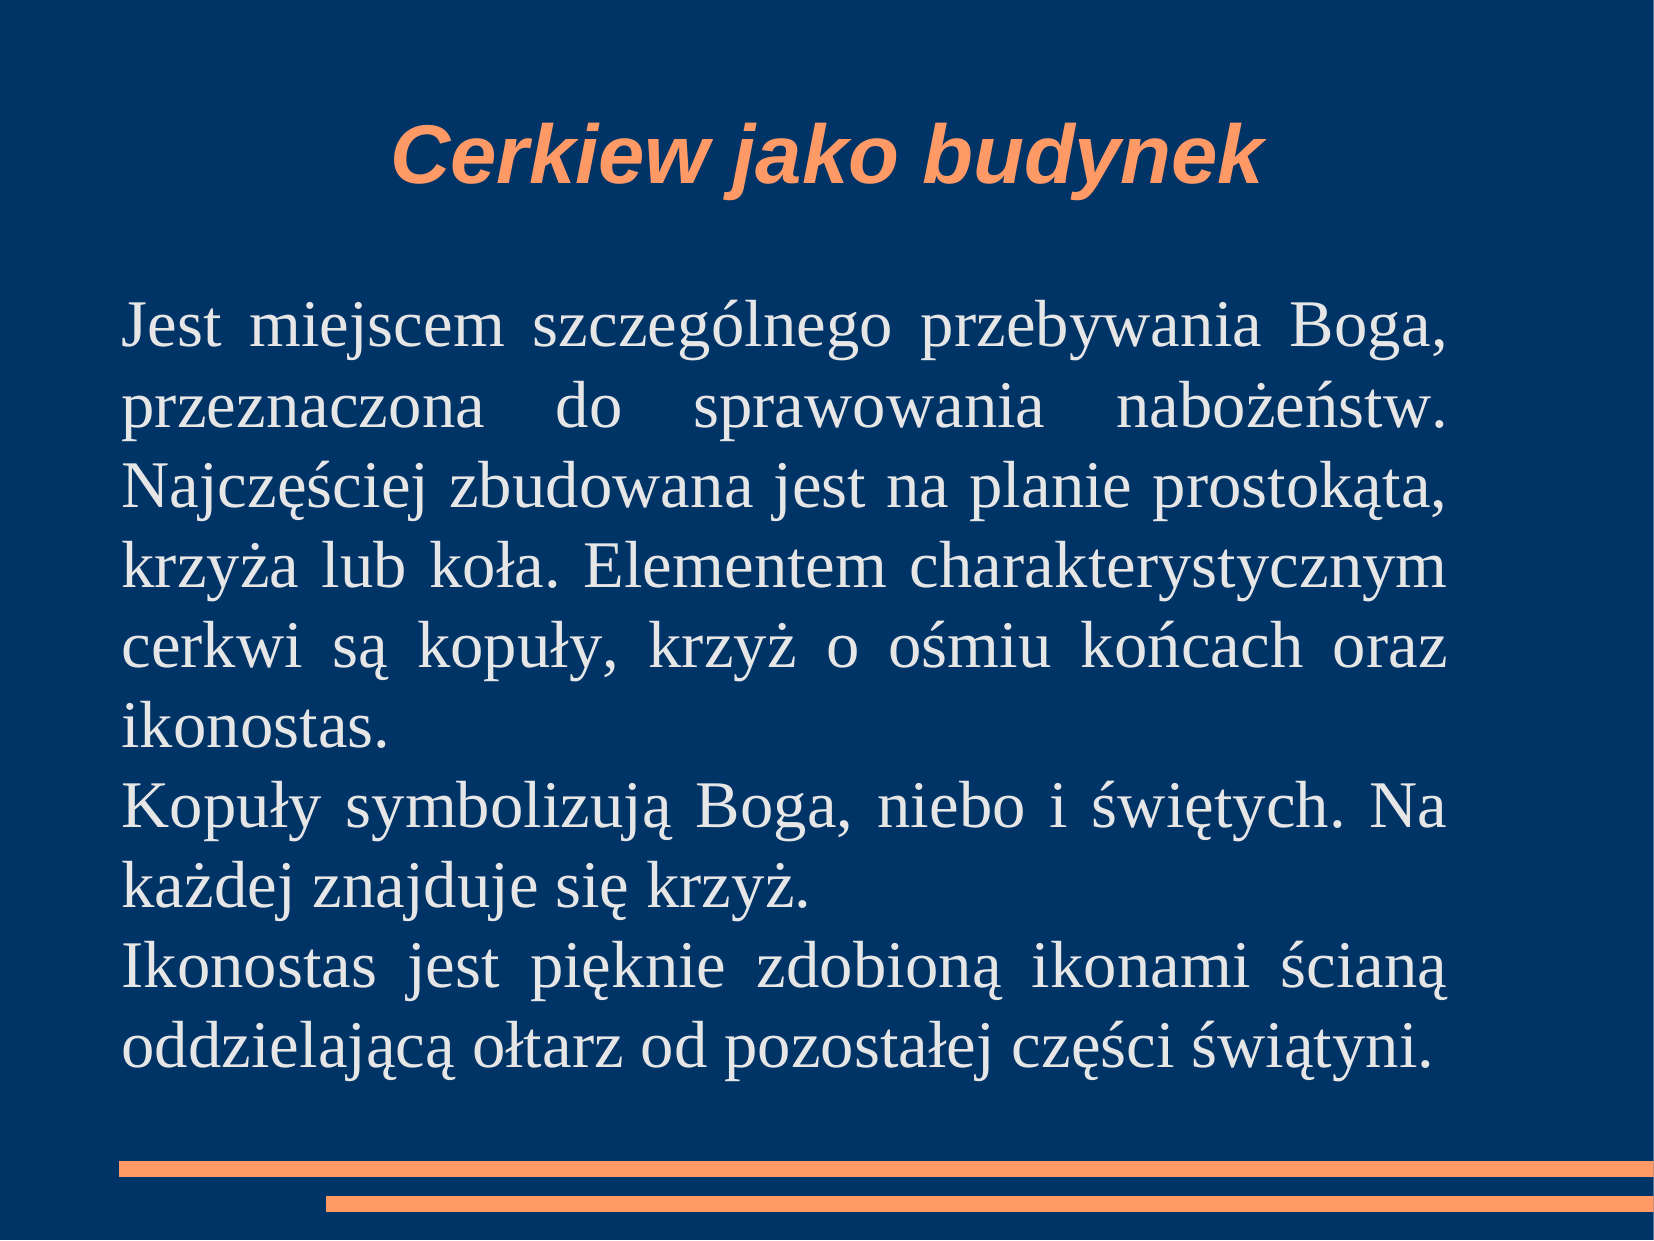

# Cerkiew jako budynek
Jest miejscem szczególnego przebywania Boga, przeznaczona do sprawowania nabożeństw. Najczęściej zbudowana jest na planie prostokąta, krzyża lub koła. Elementem charakterystycznym cerkwi są kopuły, krzyż o ośmiu końcach oraz ikonostas.
Kopuły symbolizują Boga, niebo i świętych. Na każdej znajduje się krzyż.
Ikonostas jest pięknie zdobioną ikonami ścianą oddzielającą ołtarz od pozostałej części świątyni.